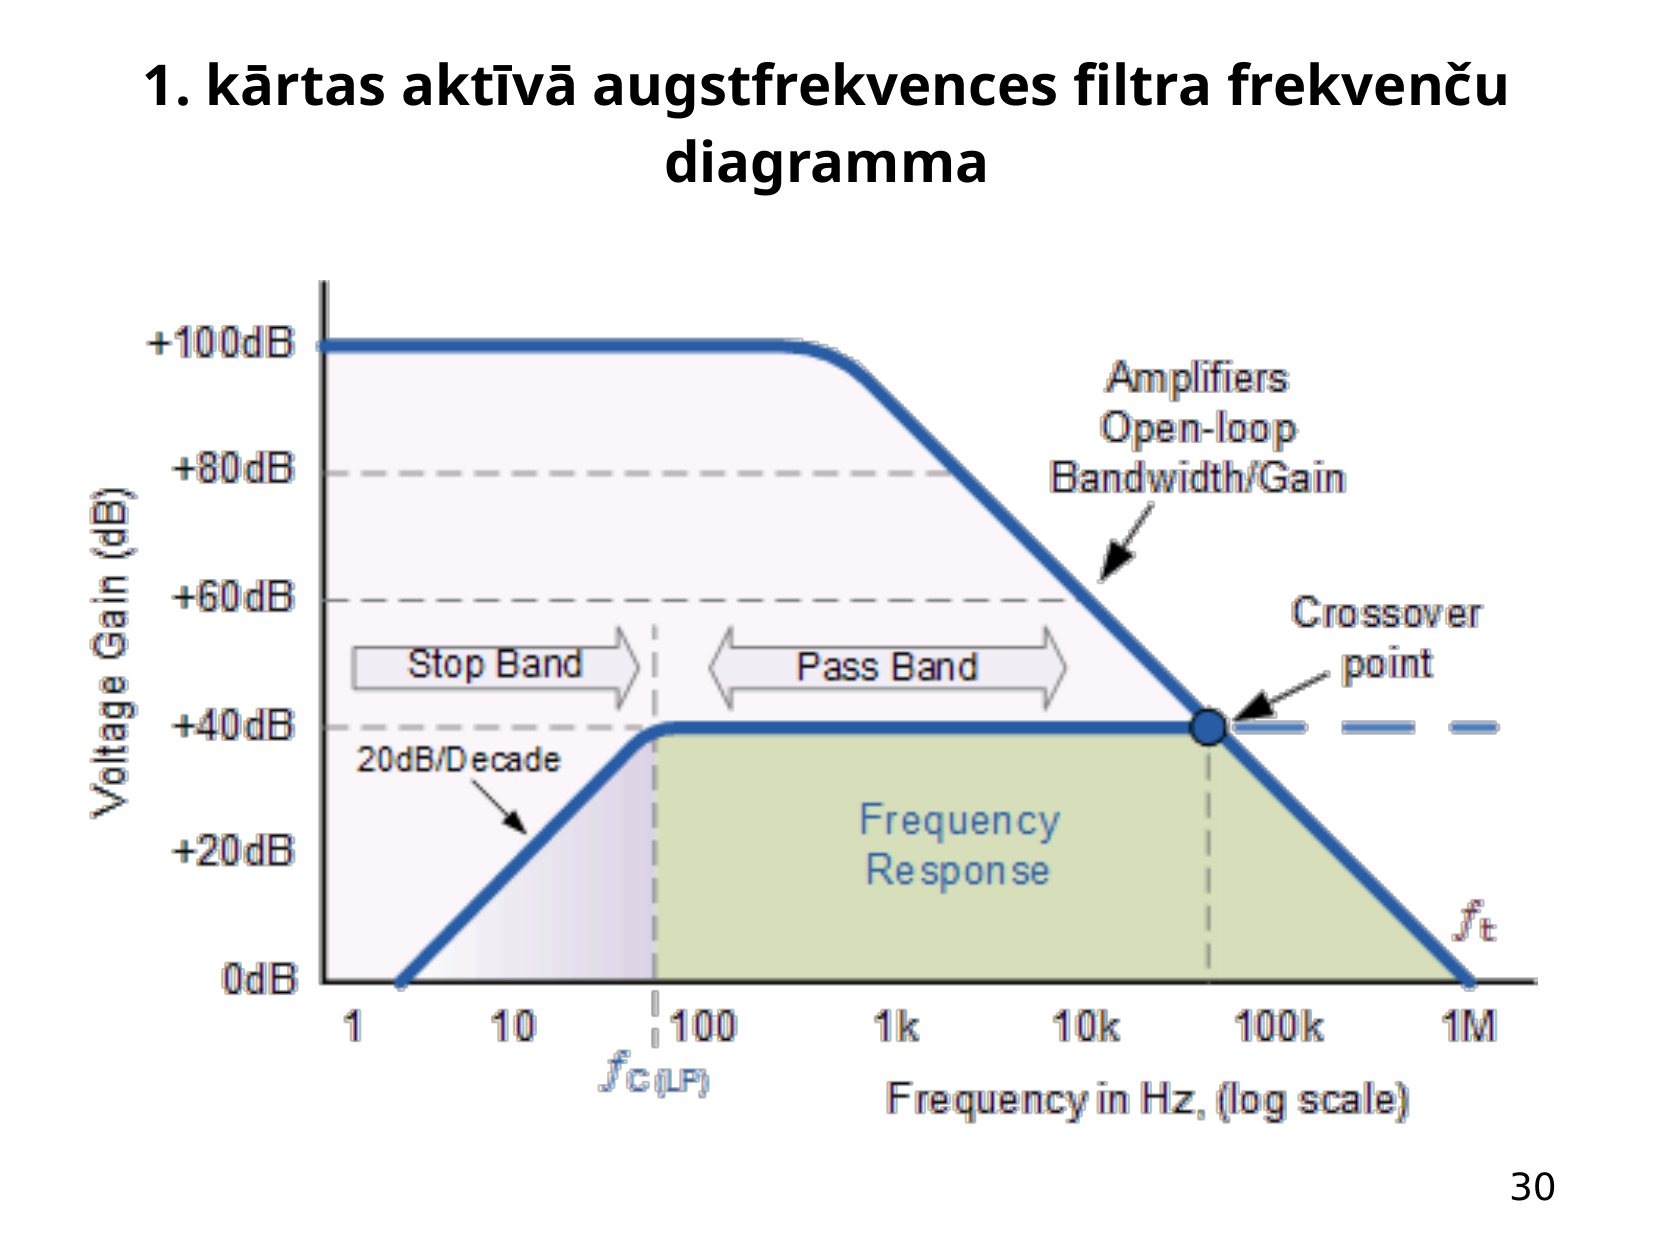

# 1. kārtas aktīvā augstfrekvences filtra frekvenču diagramma